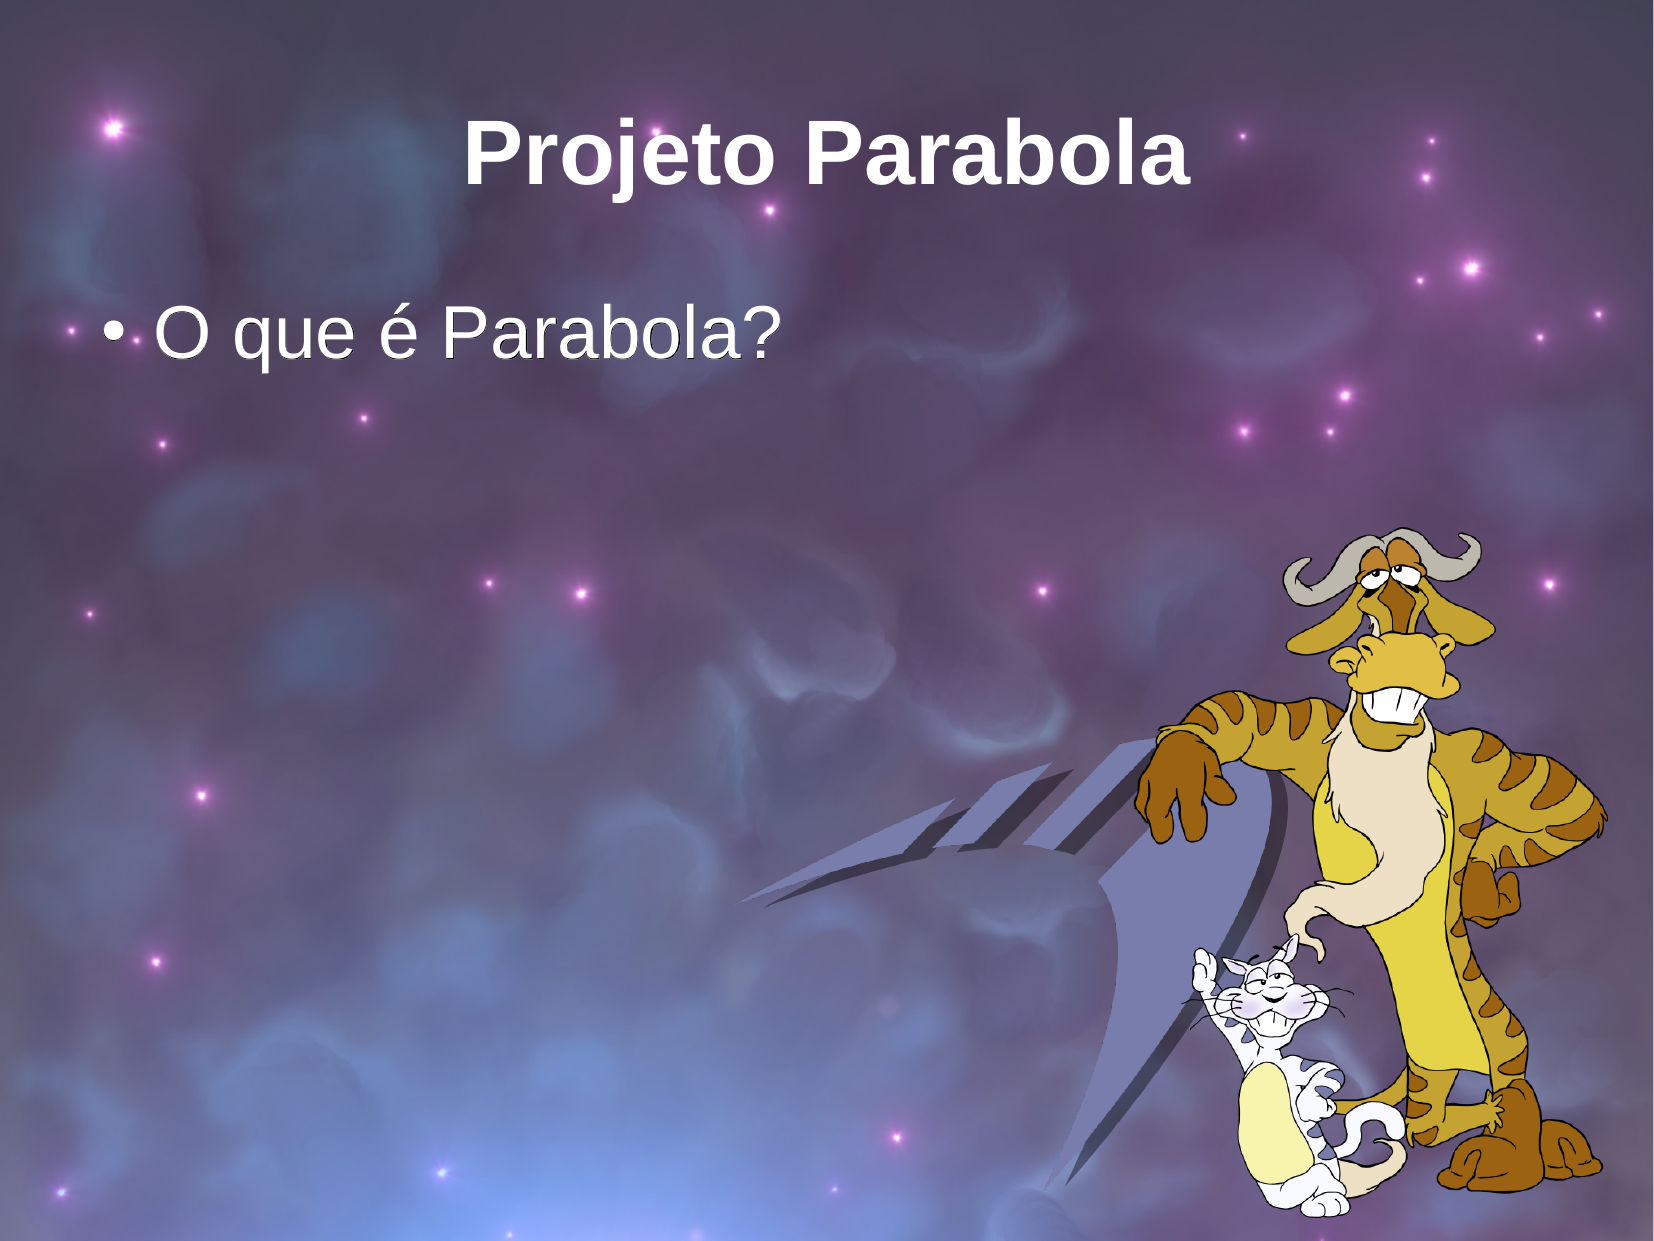

# Projeto Parabola
O que é Parabola?